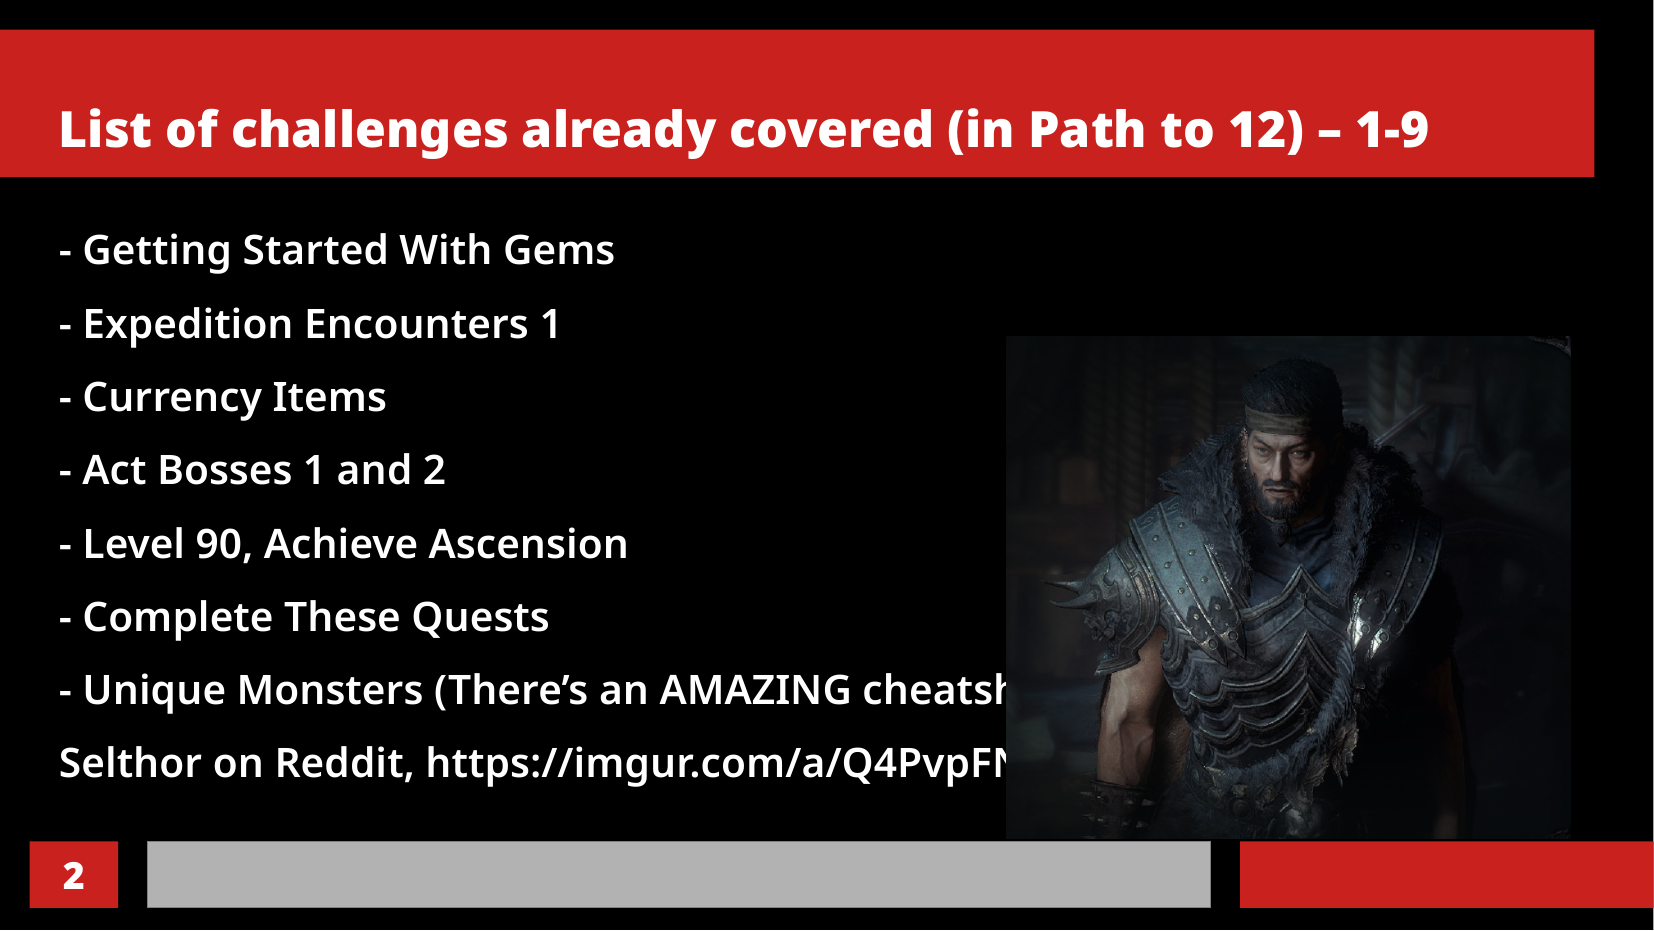

# List of challenges already covered (in Path to 12) – 1-9
- Getting Started With Gems
- Expedition Encounters 1
- Currency Items
- Act Bosses 1 and 2
- Level 90, Achieve Ascension
- Complete These Quests
- Unique Monsters (There’s an AMAZING cheatsheet from
Selthor on Reddit, https://imgur.com/a/Q4PvpFN)
2